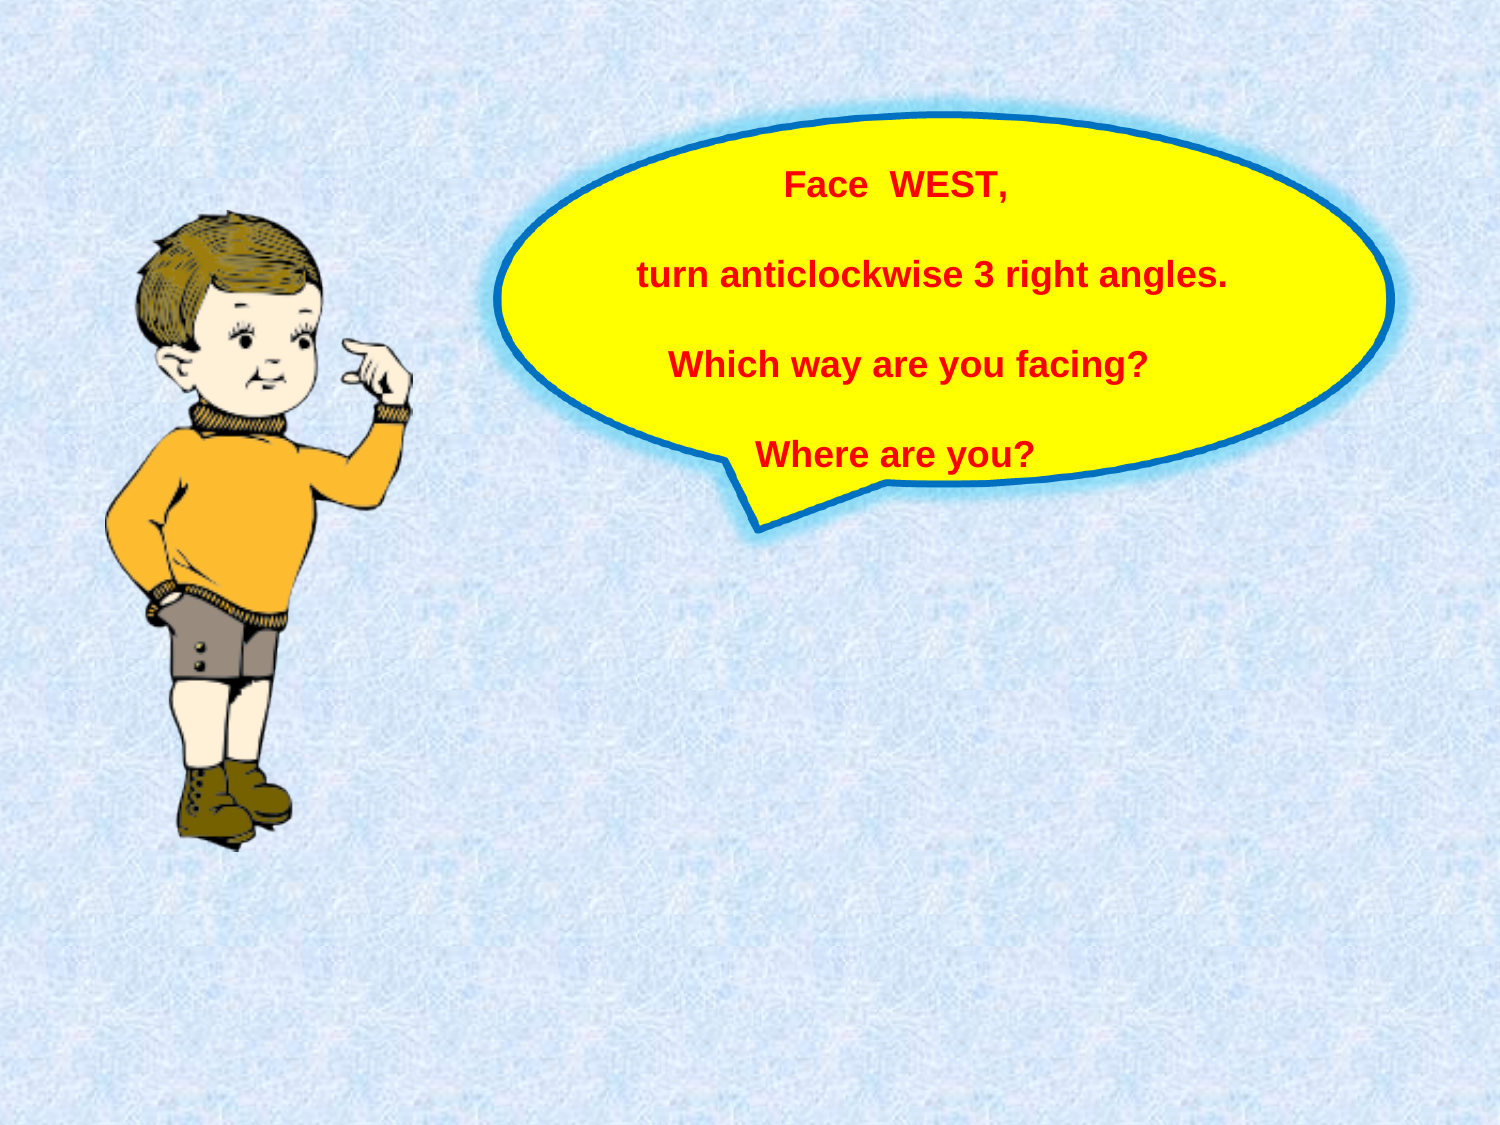

Face WEST,
 turn anticlockwise 3 right angles.
 Which way are you facing?
	 Where are you?